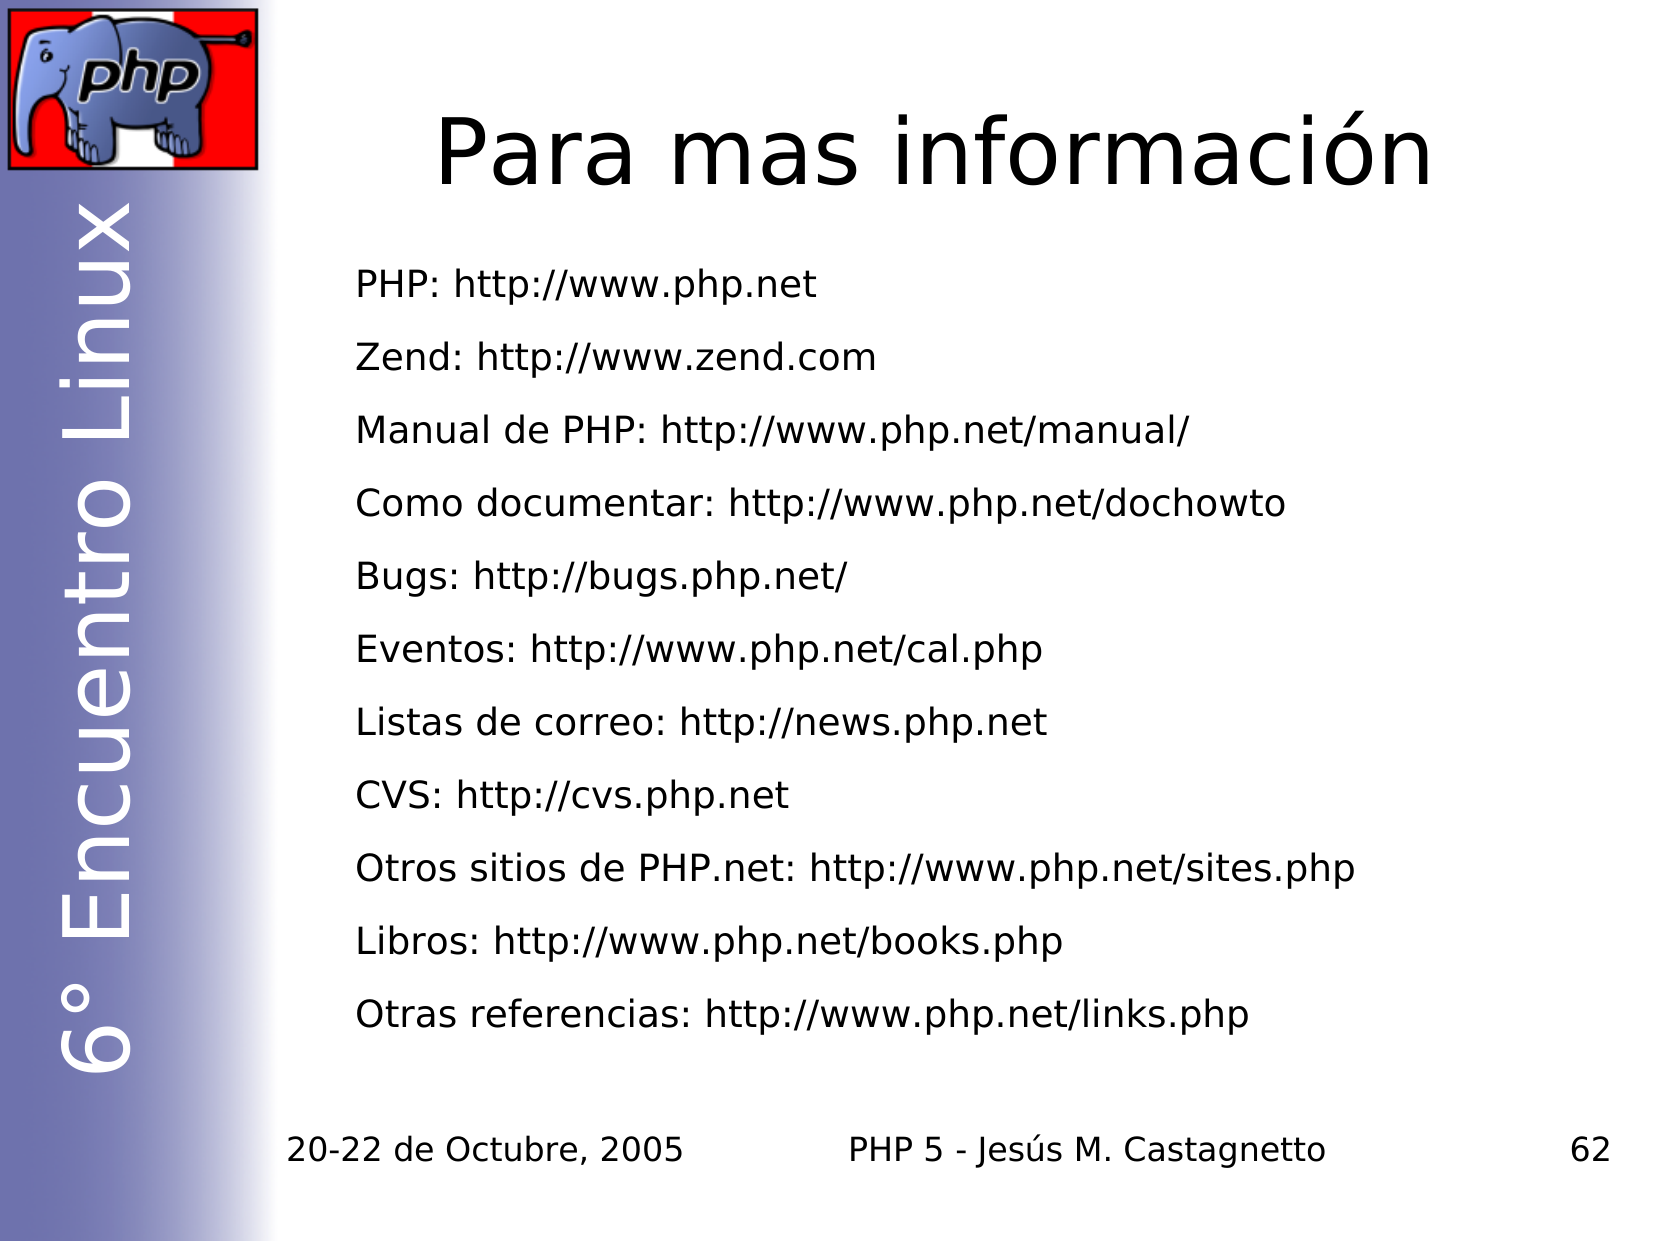

# Para mas información
PHP: http://www.php.net
Zend: http://www.zend.com
Manual de PHP: http://www.php.net/manual/
Como documentar: http://www.php.net/dochowto
Bugs: http://bugs.php.net/
Eventos: http://www.php.net/cal.php
Listas de correo: http://news.php.net
CVS: http://cvs.php.net
Otros sitios de PHP.net: http://www.php.net/sites.php
Libros: http://www.php.net/books.php
Otras referencias: http://www.php.net/links.php
20-22 de Octubre, 2005
PHP 5 - Jesús M. Castagnetto
62